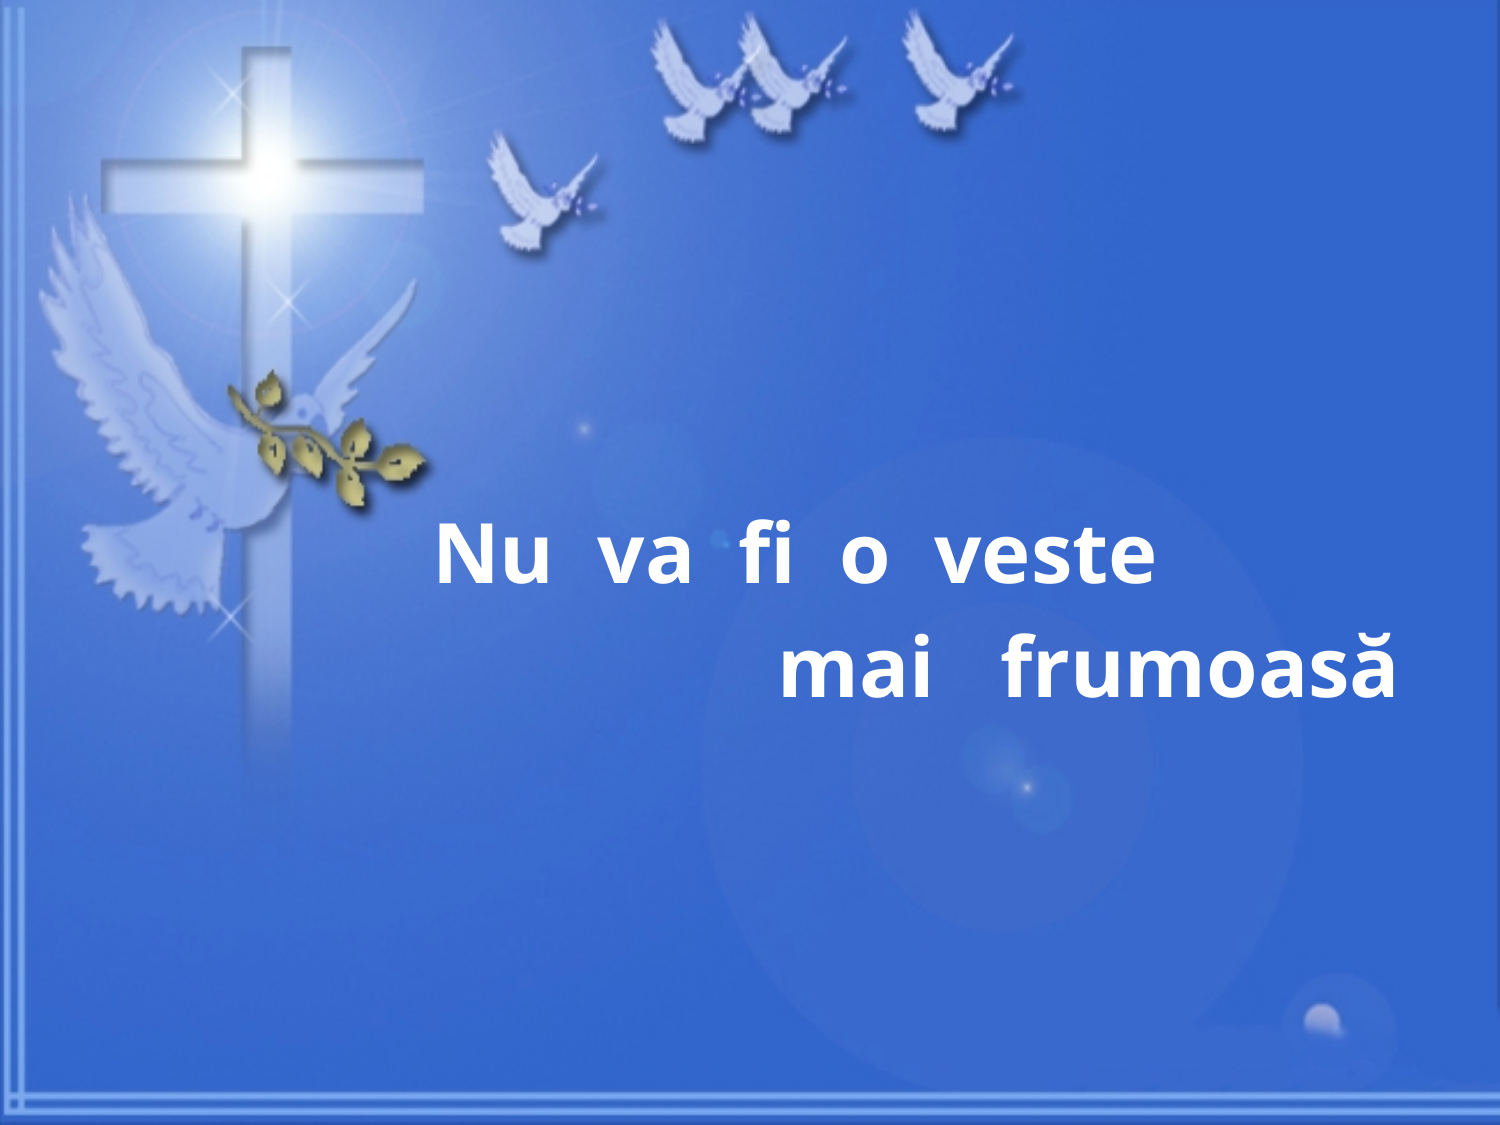

Nu va fi o veste
 mai frumoasă